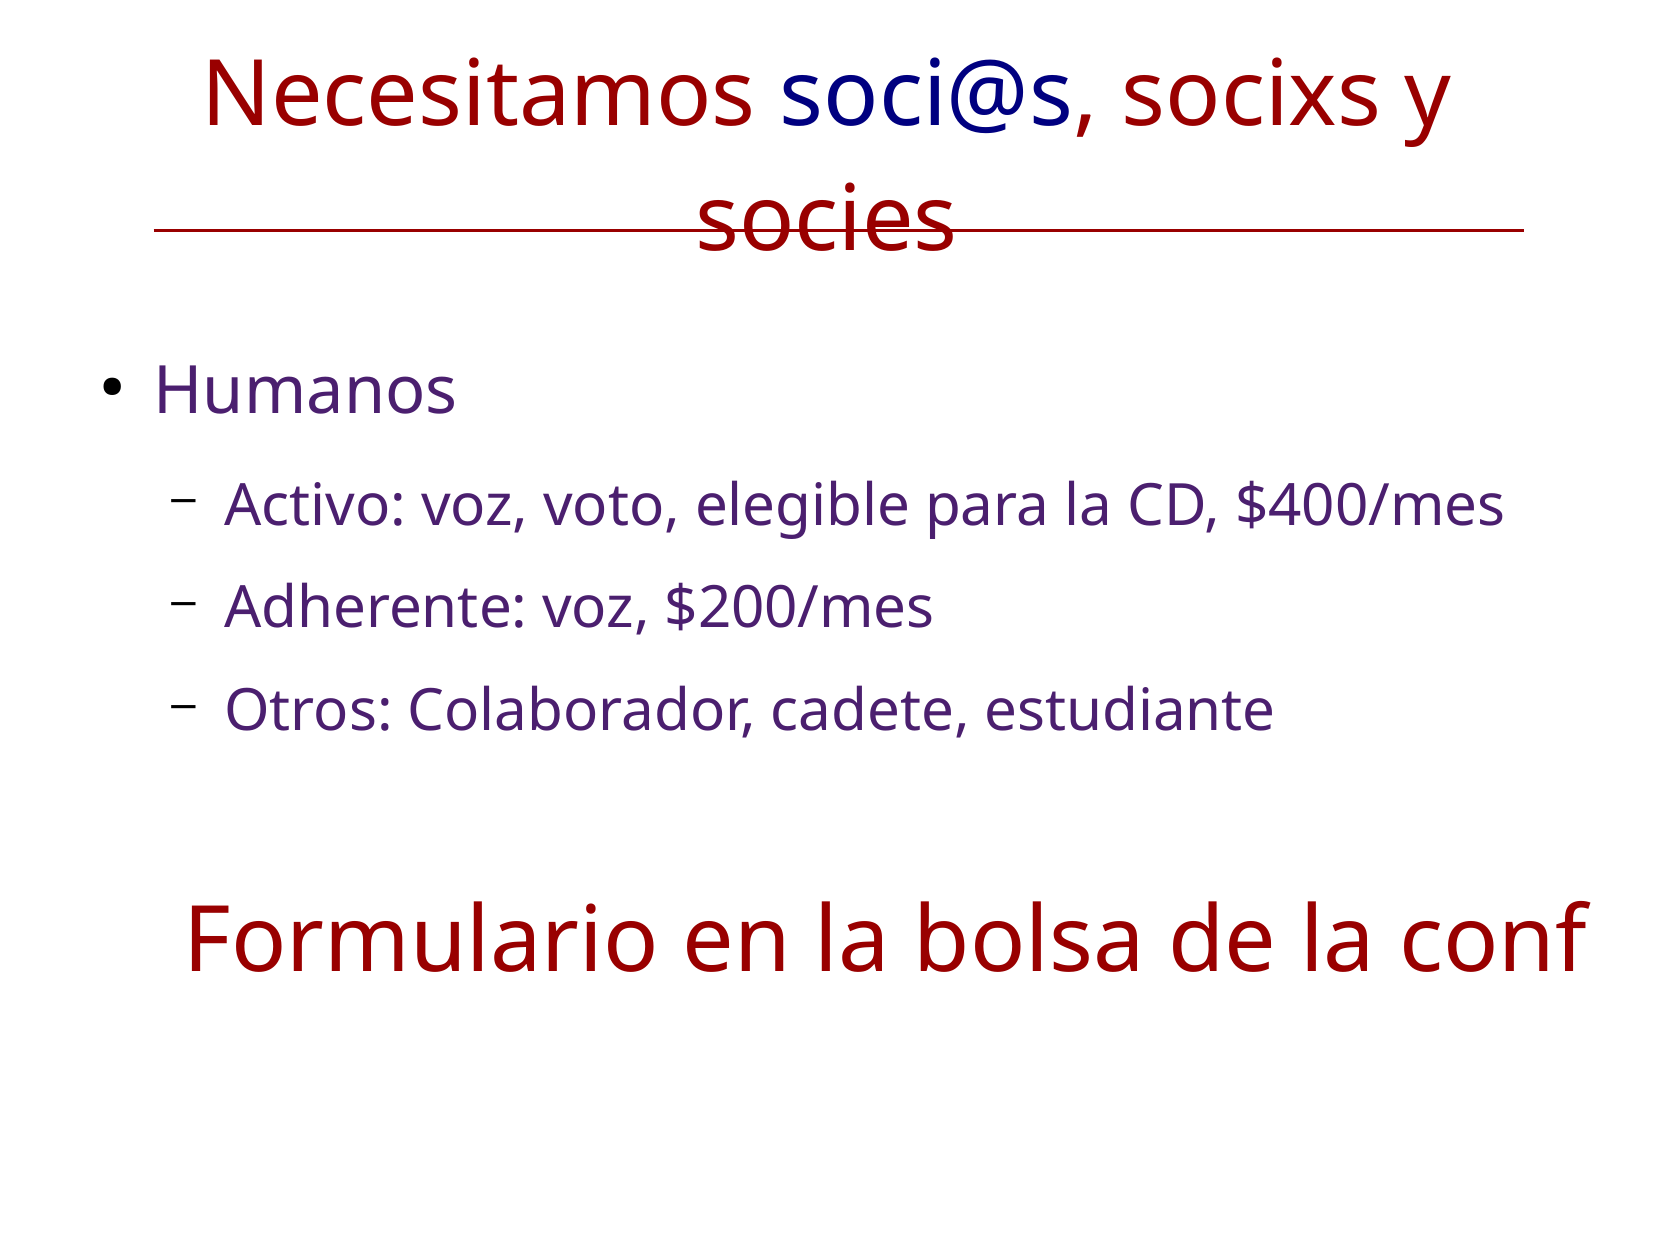

# Necesitamos soci@s, socixs y socies
Humanos
Activo: voz, voto, elegible para la CD, $400/mes
Adherente: voz, $200/mes
Otros: Colaborador, cadete, estudiante
Formulario en la bolsa de la conf